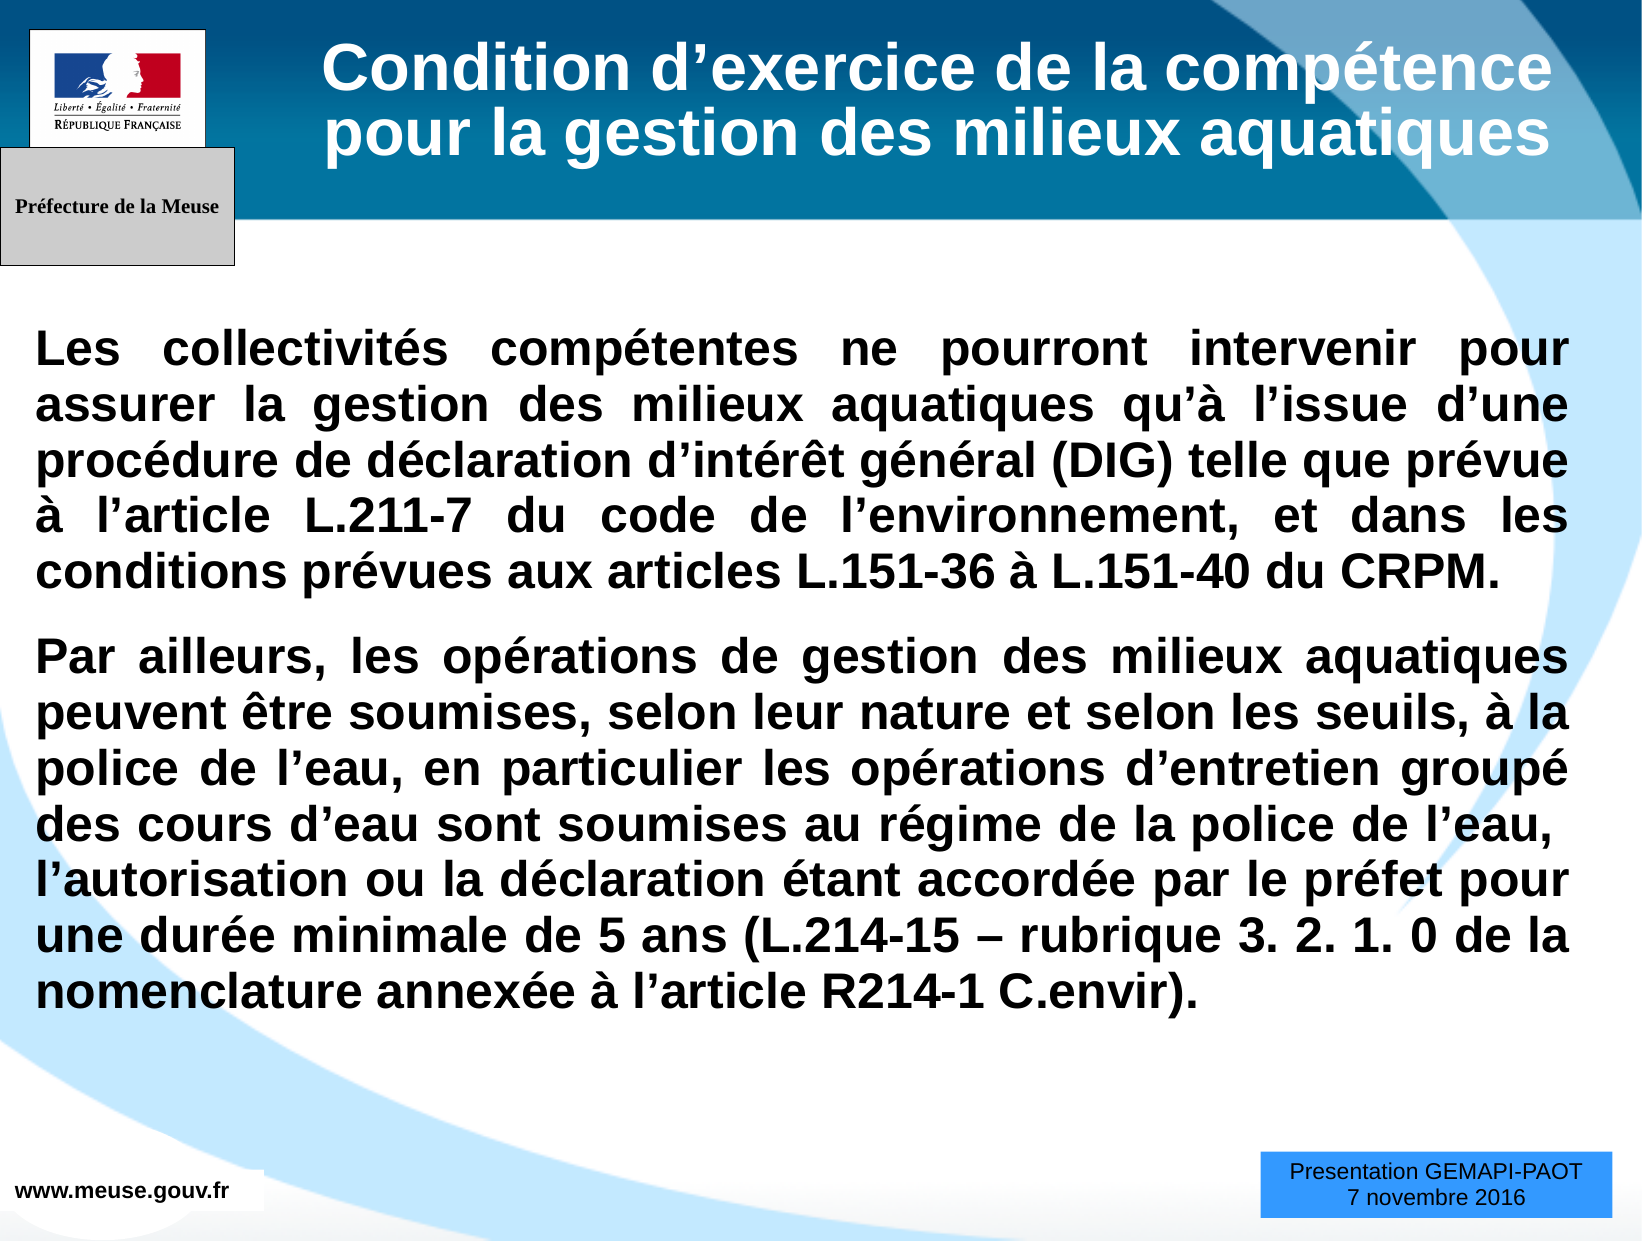

# Condition d’exercice de la compétence pour la gestion des milieux aquatiques
Les collectivités compétentes ne pourront intervenir pour assurer la gestion des milieux aquatiques qu’à l’issue d’une procédure de déclaration d’intérêt général (DIG) telle que prévue à l’article L.211-7 du code de l’environnement, et dans les conditions prévues aux articles L.151-36 à L.151-40 du CRPM.
Par ailleurs, les opérations de gestion des milieux aquatiques peuvent être soumises, selon leur nature et selon les seuils, à la police de l’eau, en particulier les opérations d’entretien groupé des cours d’eau sont soumises au régime de la police de l’eau, l’autorisation ou la déclaration étant accordée par le préfet pour une durée minimale de 5 ans (L.214-15 – rubrique 3. 2. 1. 0 de la nomenclature annexée à l’article R214-1 C.envir). ’